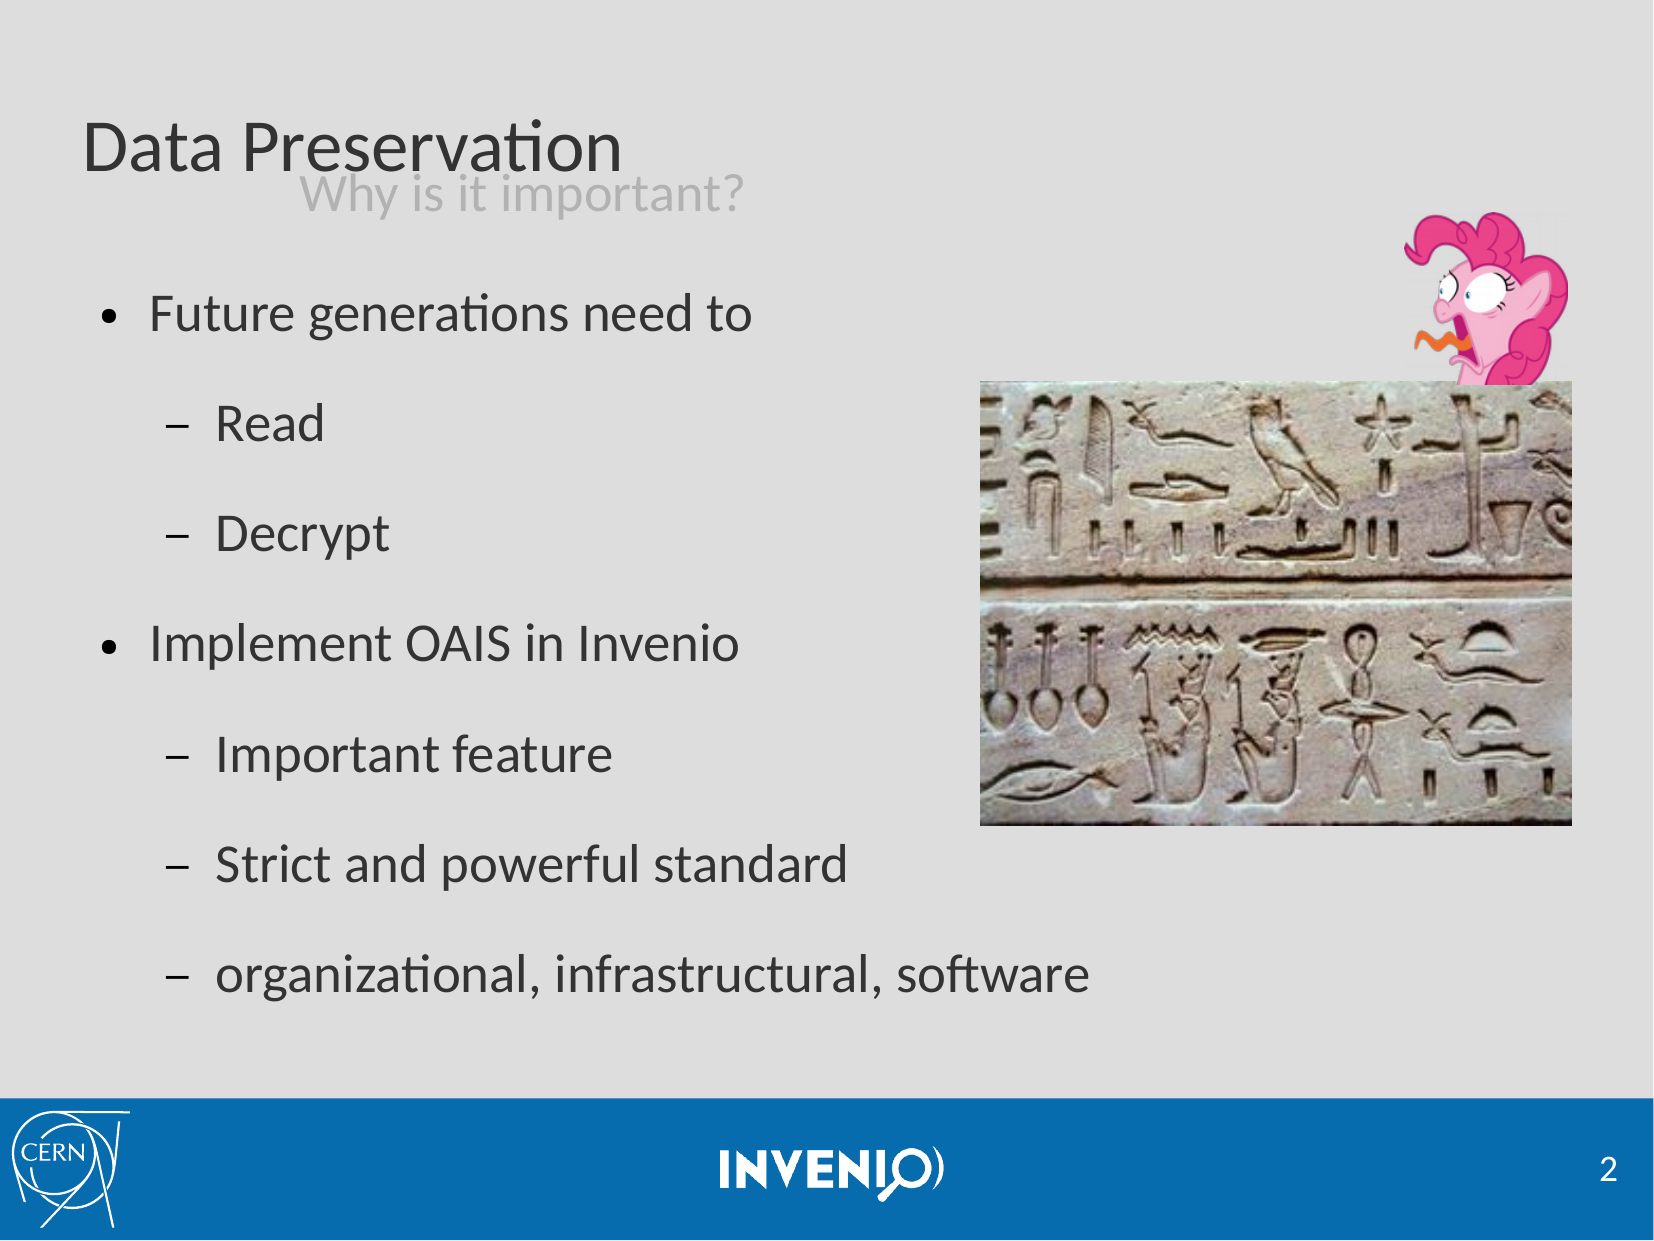

# Data Preservation
Why is it important?
Future generations need to
Read
Decrypt
Implement OAIS in Invenio
Important feature
Strict and powerful standard
organizational, infrastructural, software
2